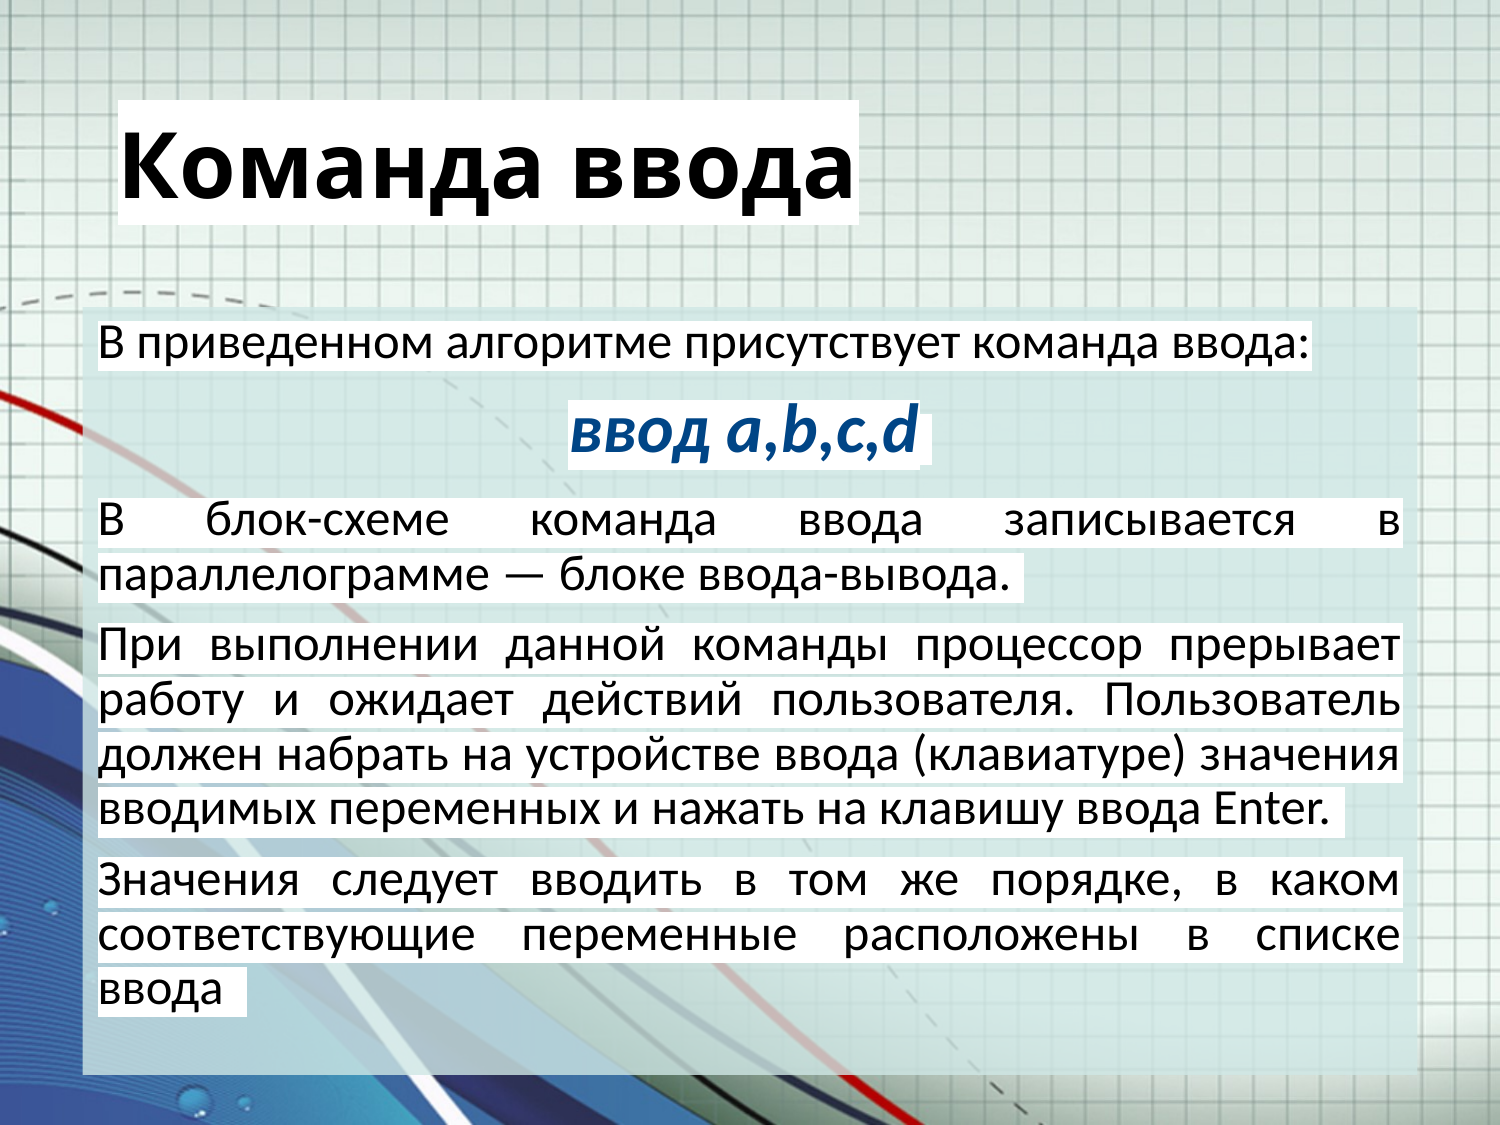

# Команда ввода
В приведенном алгоритме присутствует команда ввода:
ввод a,b,c,d
В блок-схеме команда ввода записывается в параллелограмме — блоке ввода-вывода.
При выполнении данной команды процессор прерывает работу и ожидает действий пользователя. Пользователь должен набрать на устройстве ввода (клавиатуре) значения вводимых переменных и нажать на клавишу ввода Enter.
Значения следует вводить в том же порядке, в каком соответствующие переменные расположены в списке ввода